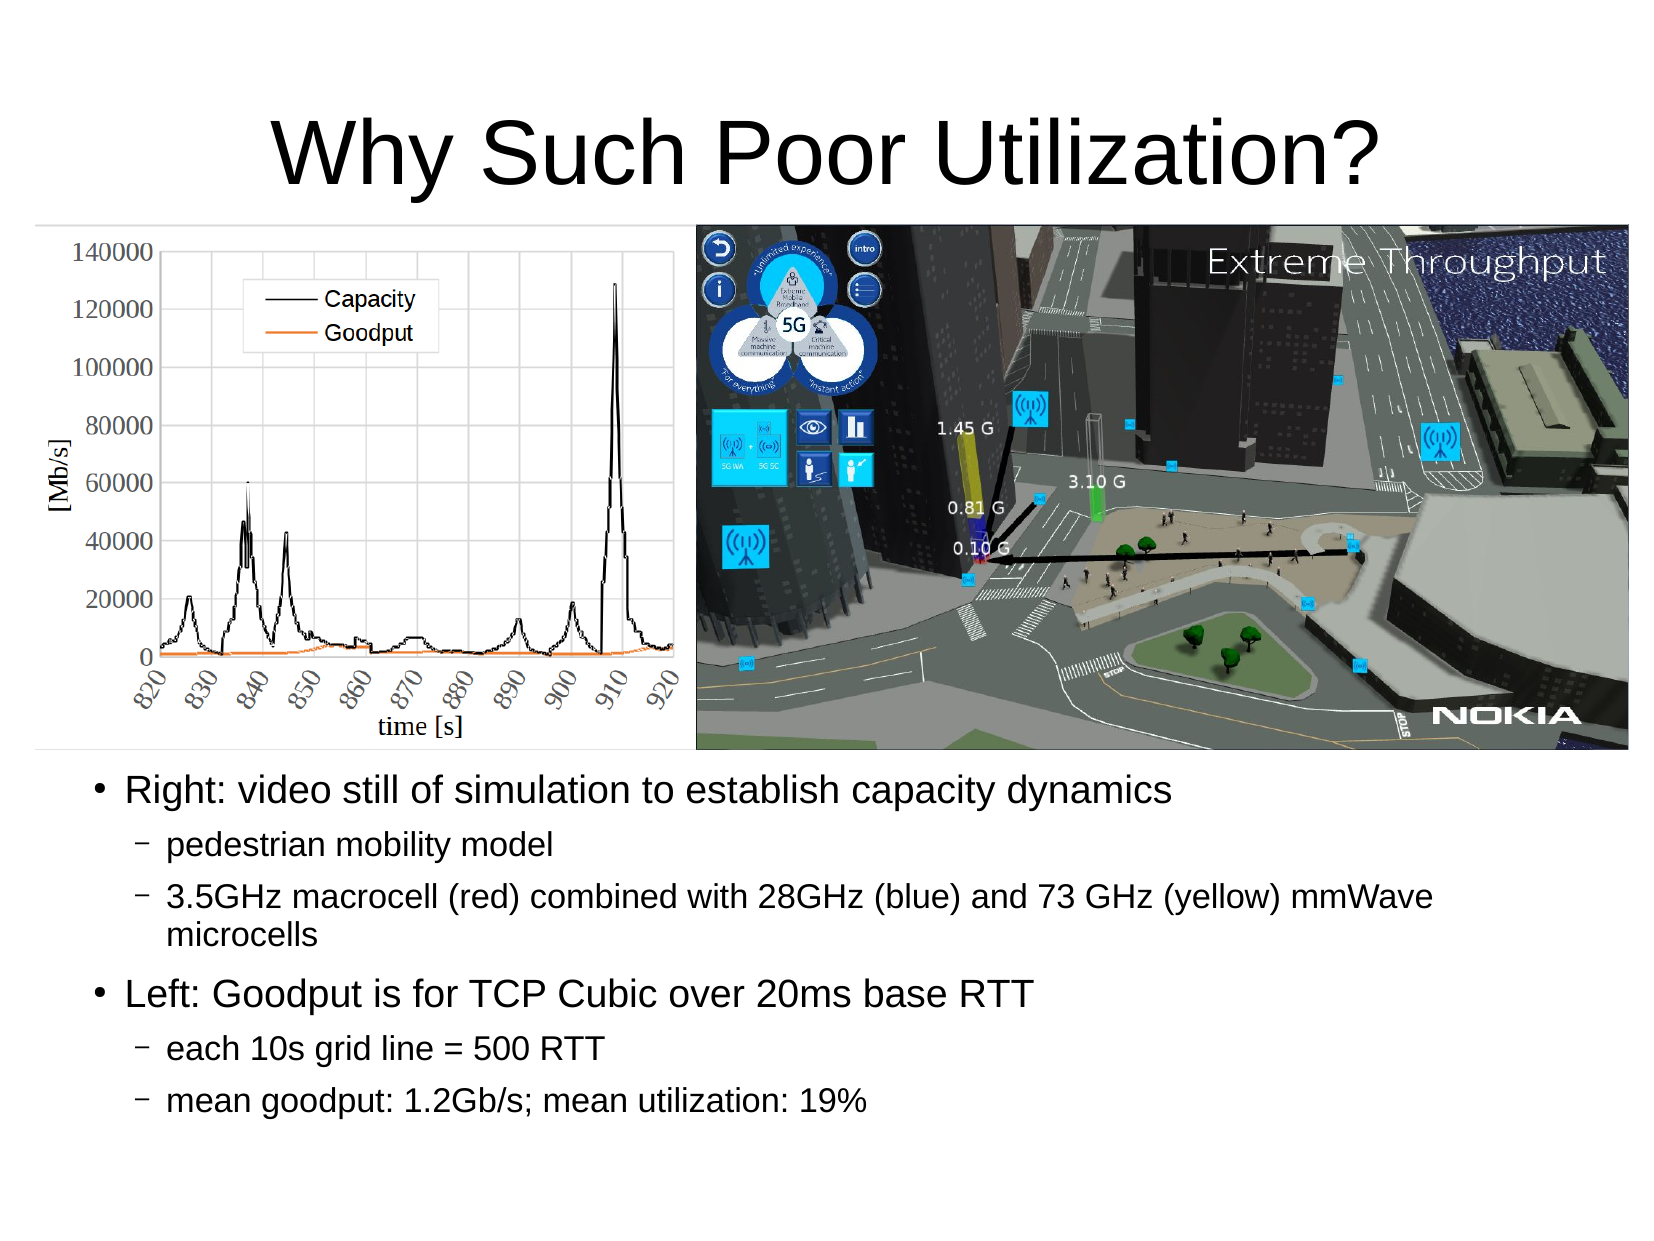

# Why Such Poor Utilization?
Right: video still of simulation to establish capacity dynamics
pedestrian mobility model
3.5GHz macrocell (red) combined with 28GHz (blue) and 73 GHz (yellow) mmWave microcells
Left: Goodput is for TCP Cubic over 20ms base RTT
each 10s grid line = 500 RTT
mean goodput: 1.2Gb/s; mean utilization: 19%